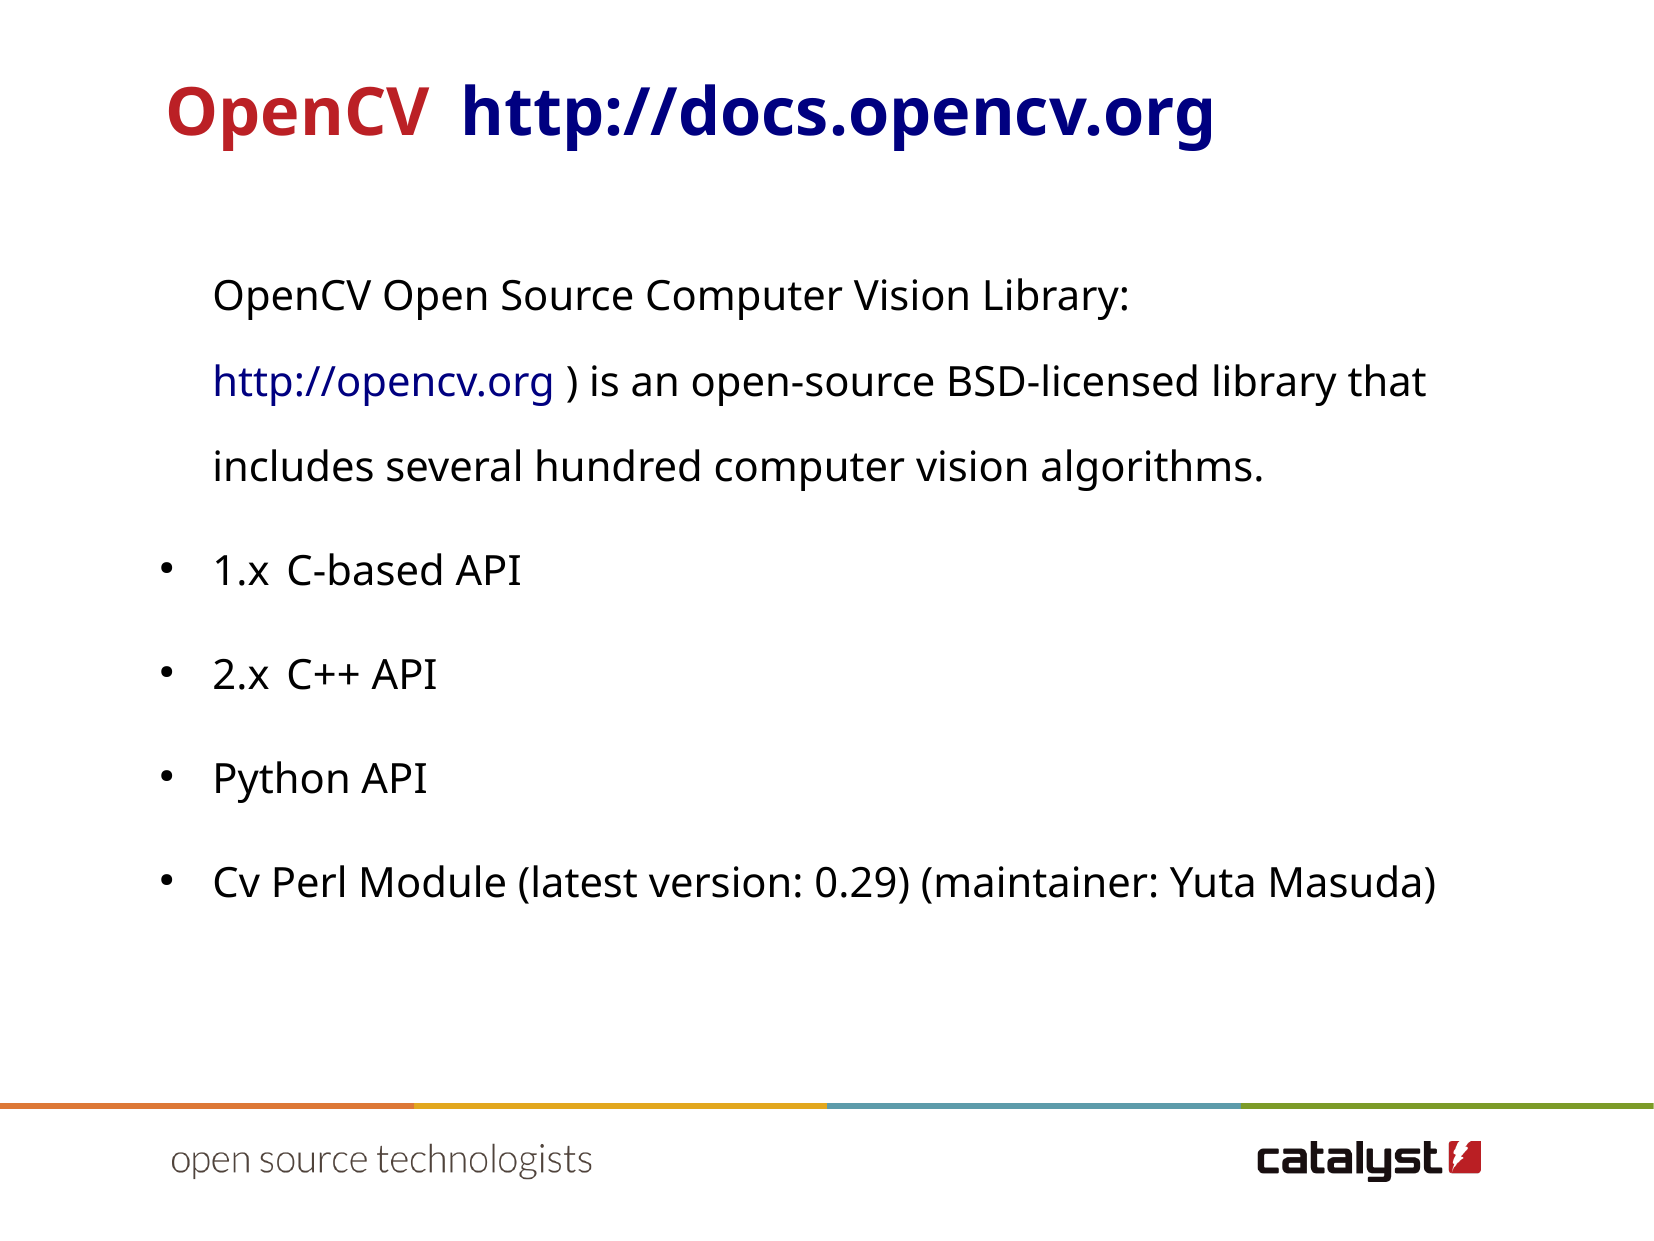

# OpenCV	http://docs.opencv.org
OpenCV Open Source Computer Vision Library: http://opencv.org ) is an open-source BSD-licensed library that includes several hundred computer vision algorithms.
1.x	C-based API
2.x	C++ API
Python API
Cv Perl Module (latest version: 0.29) (maintainer: Yuta Masuda)